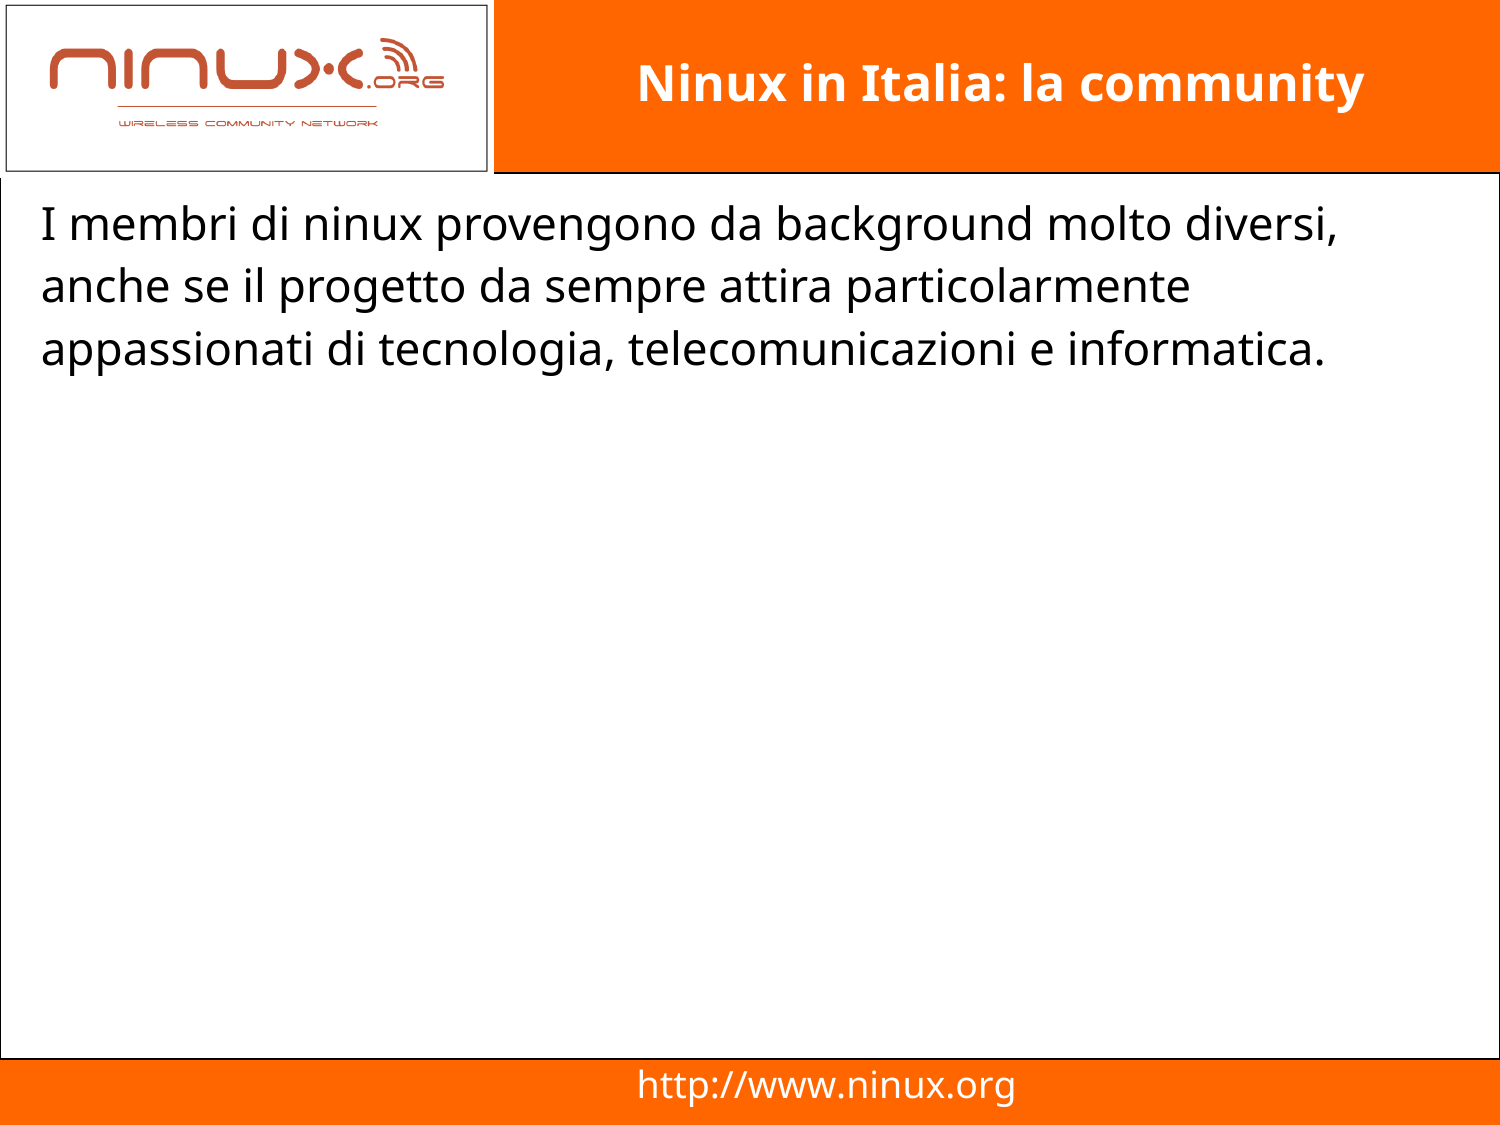

Ninux in Italia: la community
# I membri di ninux provengono da background molto diversi, anche se il progetto da sempre attira particolarmente appassionati di tecnologia, telecomunicazioni e informatica.
http://www.ninux.org